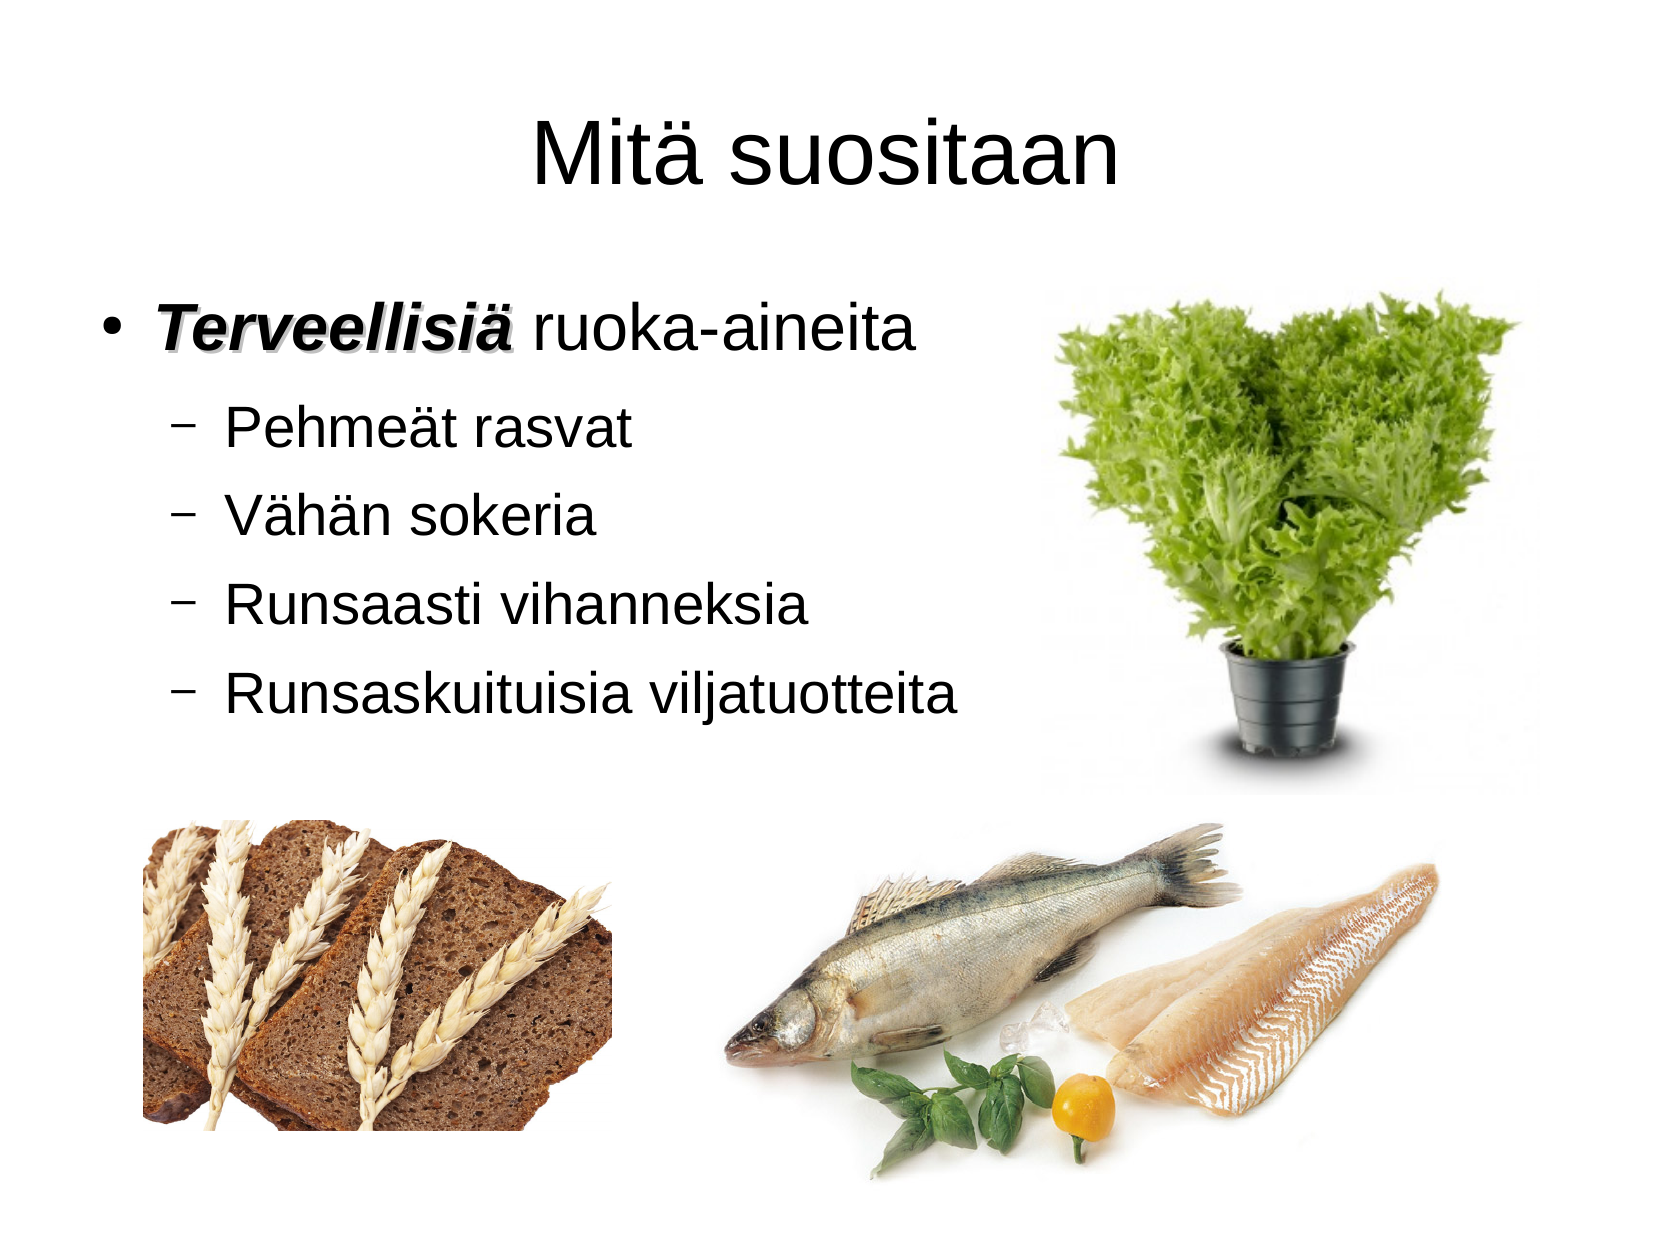

# Mitä suositaan
Terveellisiä ruoka-aineita
Pehmeät rasvat
Vähän sokeria
Runsaasti vihanneksia
Runsaskuituisia viljatuotteita